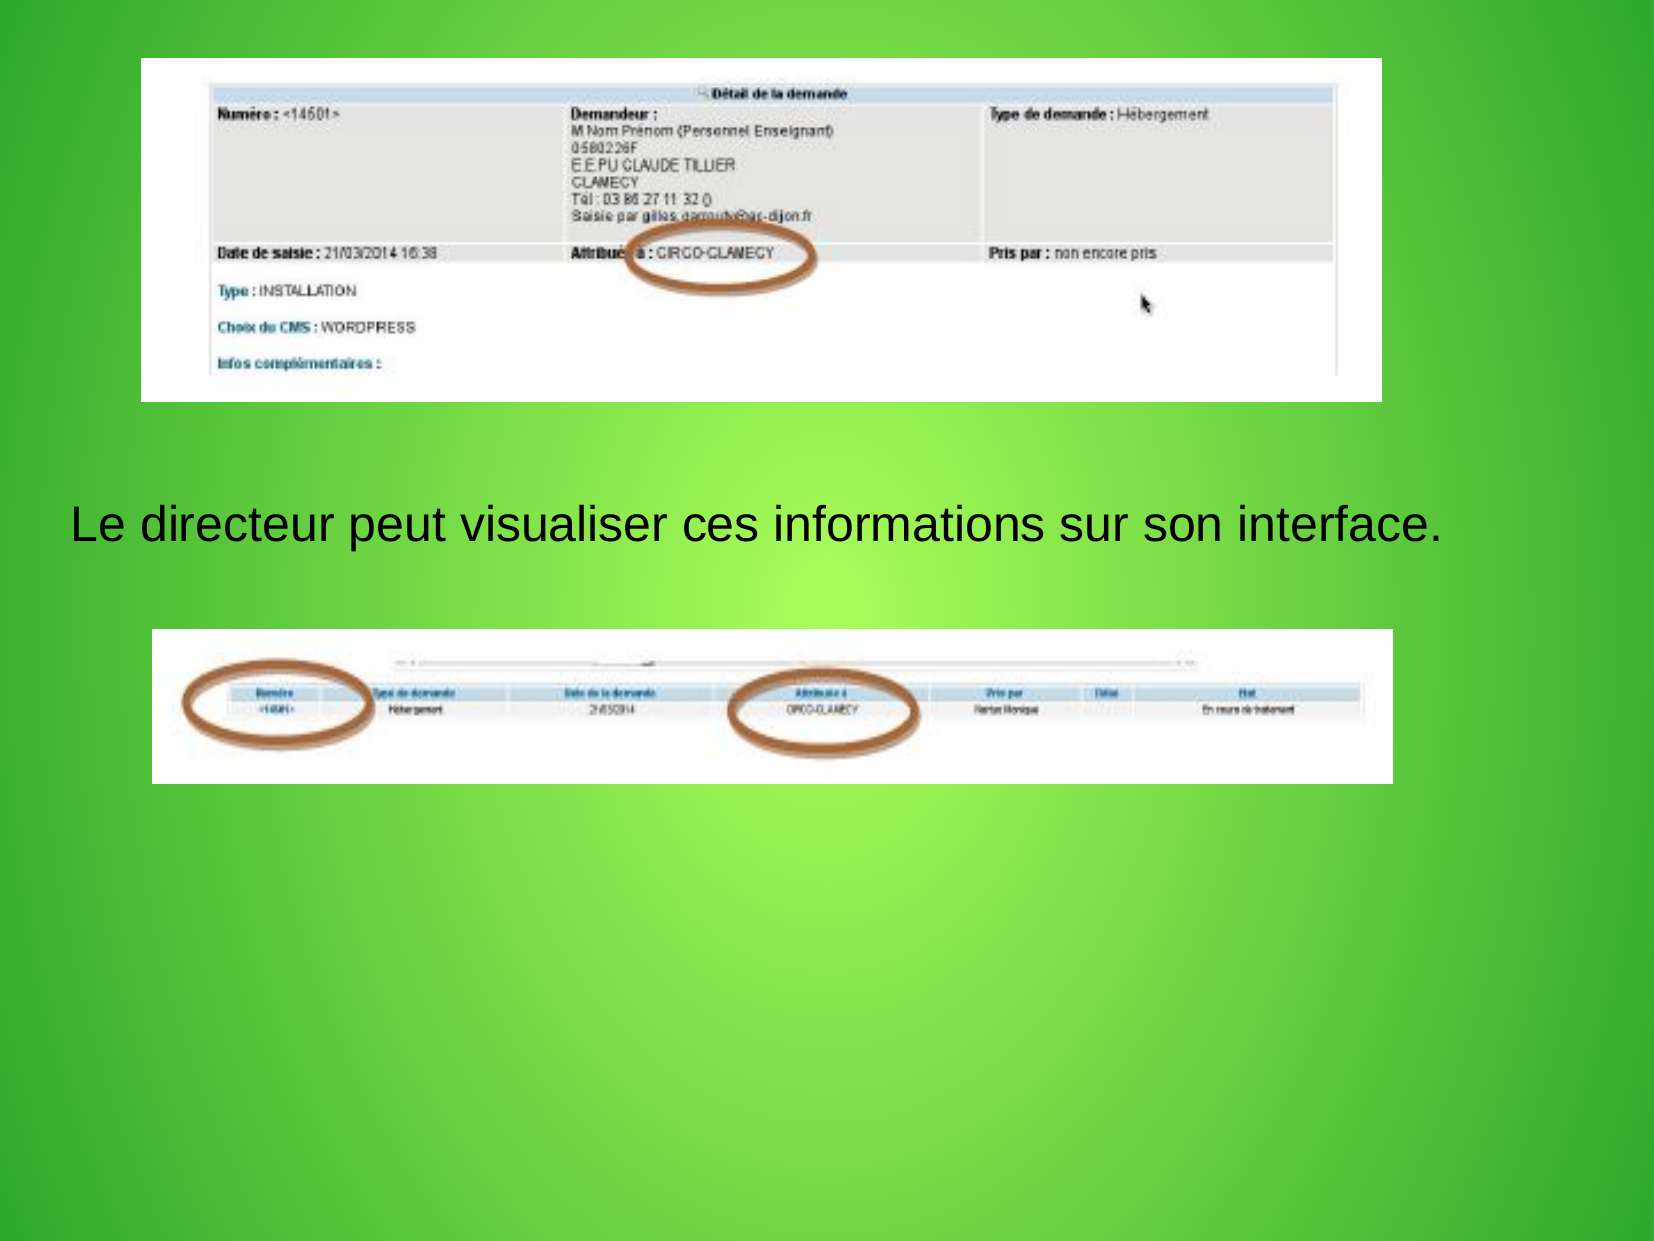

# Le directeur peut visualiser ces informations sur son interface.